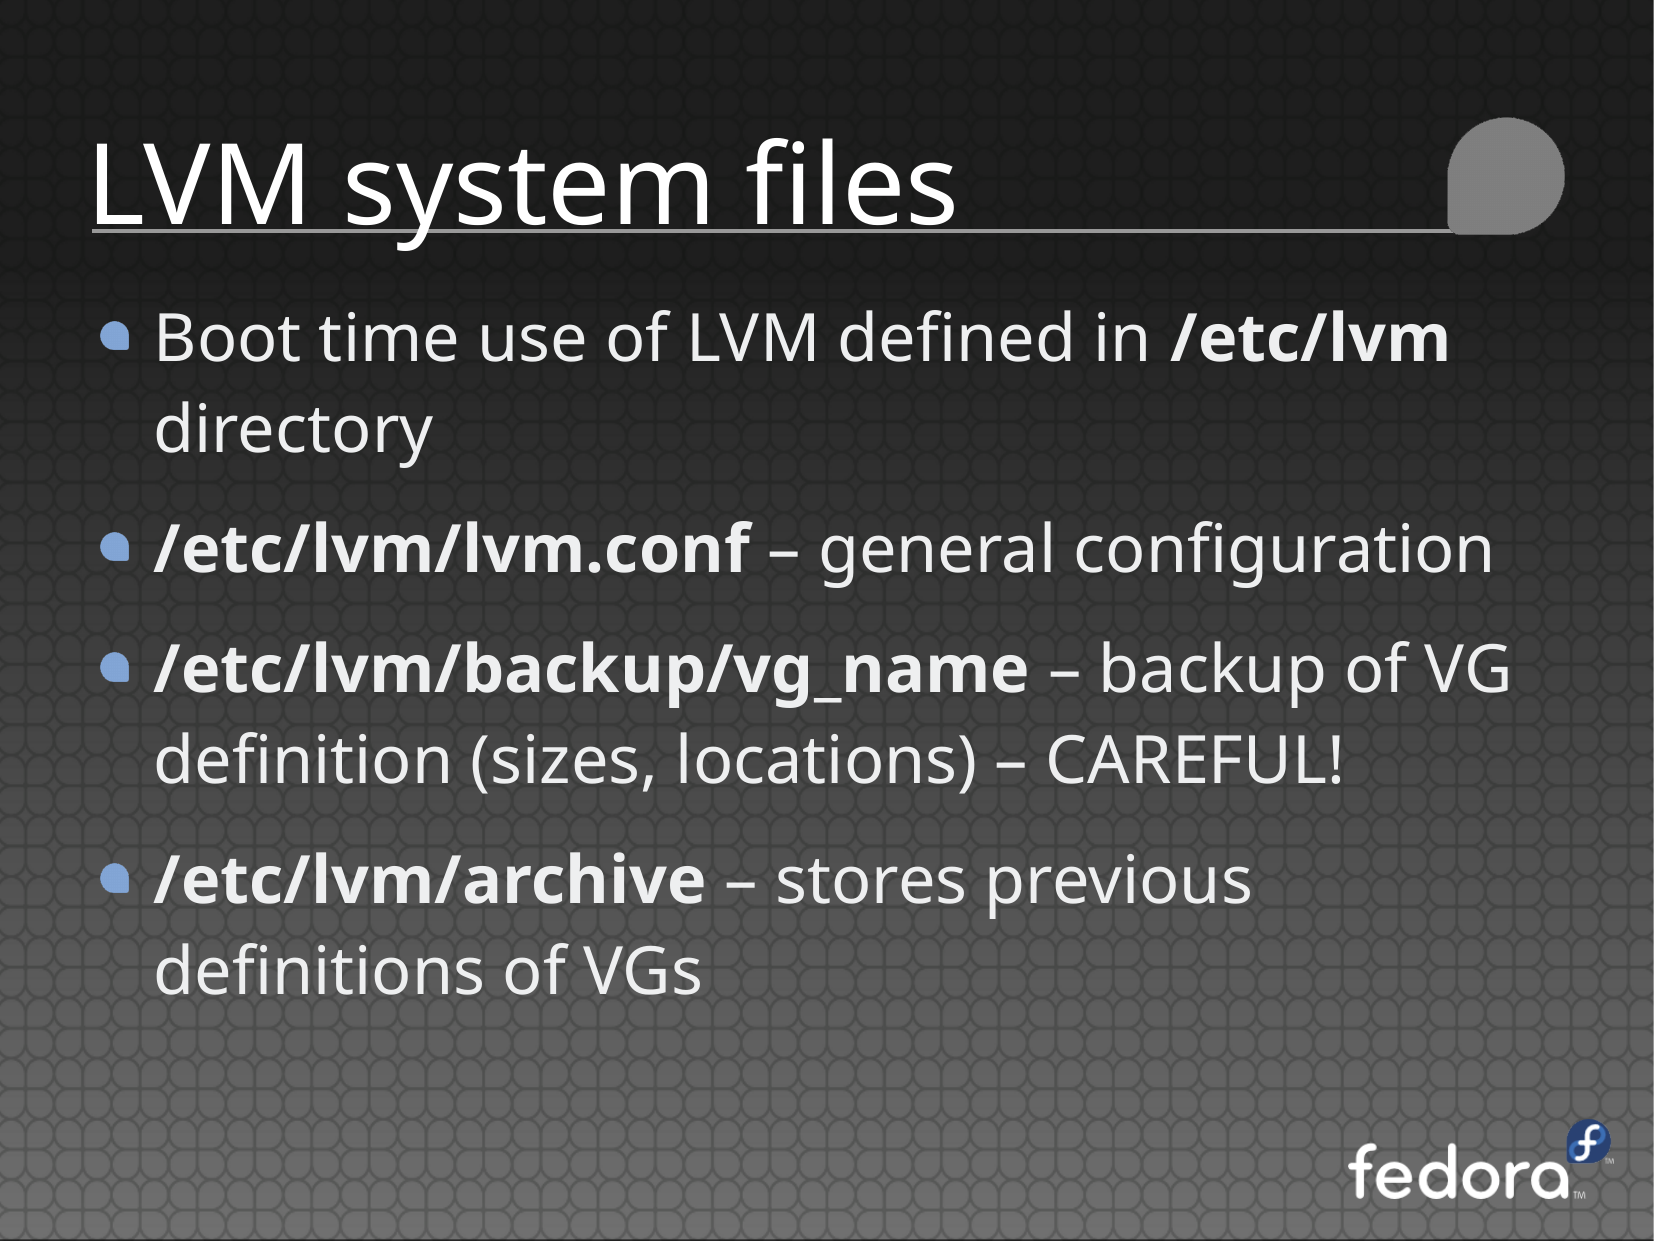

# LVM system files
Boot time use of LVM defined in /etc/lvm directory
/etc/lvm/lvm.conf – general configuration
/etc/lvm/backup/vg_name – backup of VG definition (sizes, locations) – CAREFUL!
/etc/lvm/archive – stores previous definitions of VGs